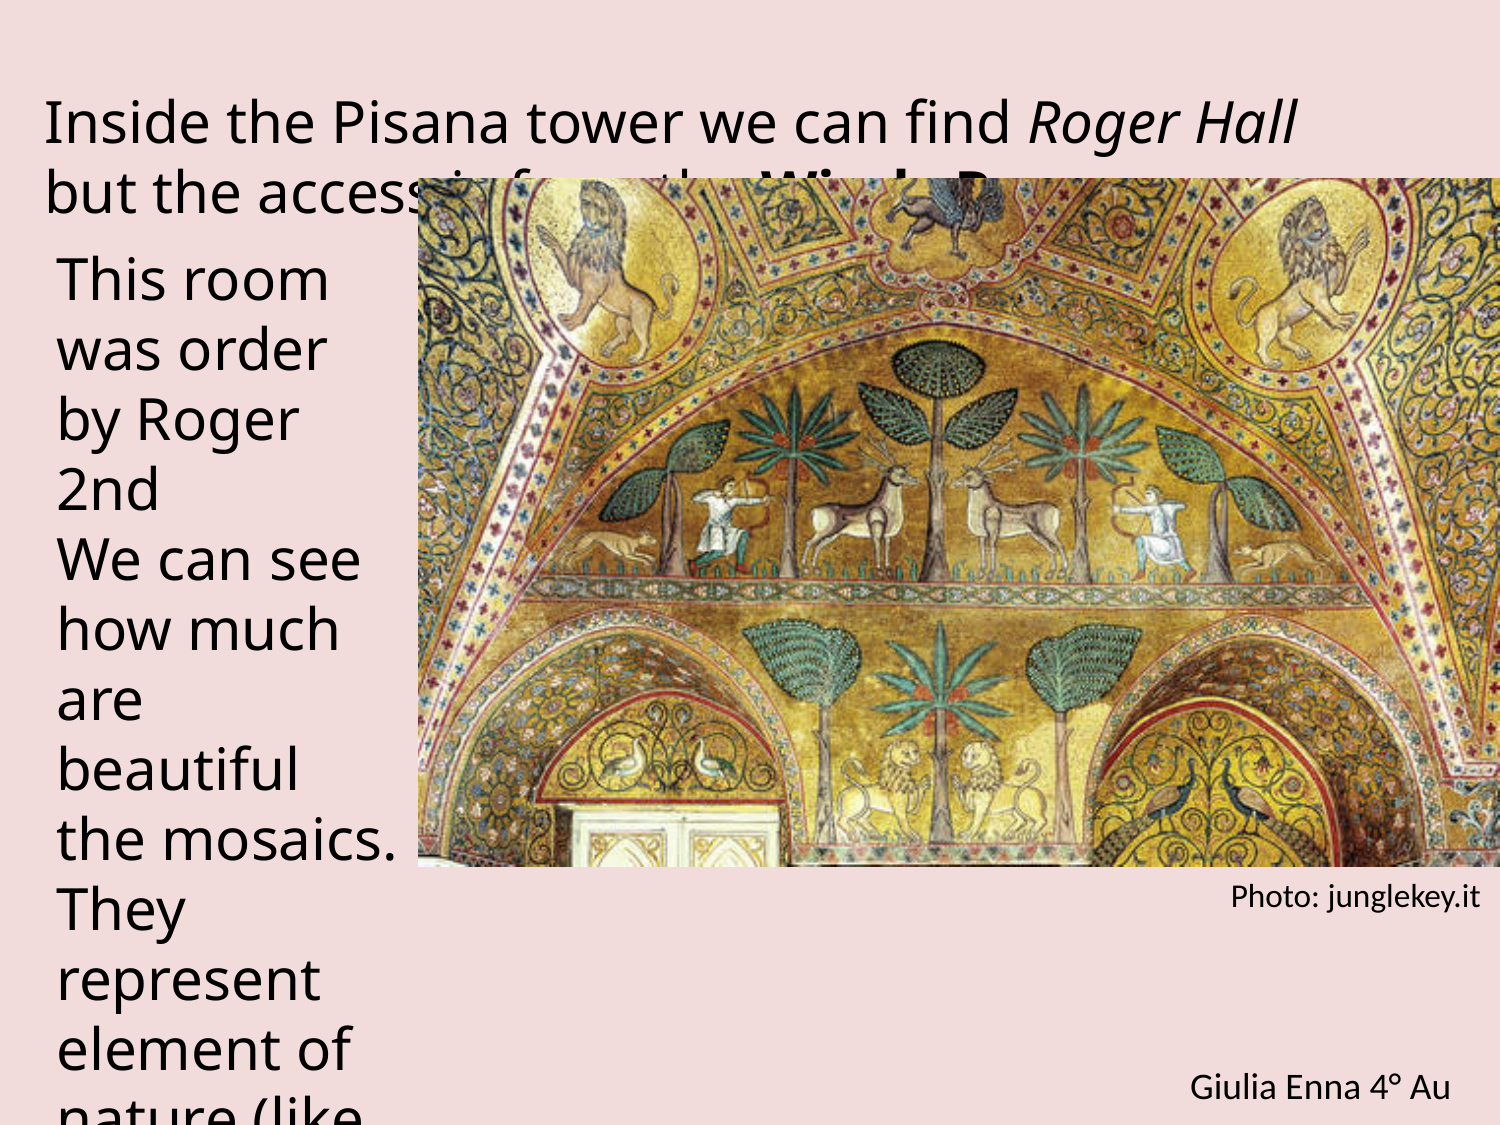

Inside the Pisana tower we can find Roger Hall but the access is from the Winds Room.
This room was order by Roger 2nd
We can see how much are beautiful the mosaics.
They represent element of nature (like trees and some animals) which symbolize the Norman Power.
Photo: junglekey.it
Giulia Enna 4° Au